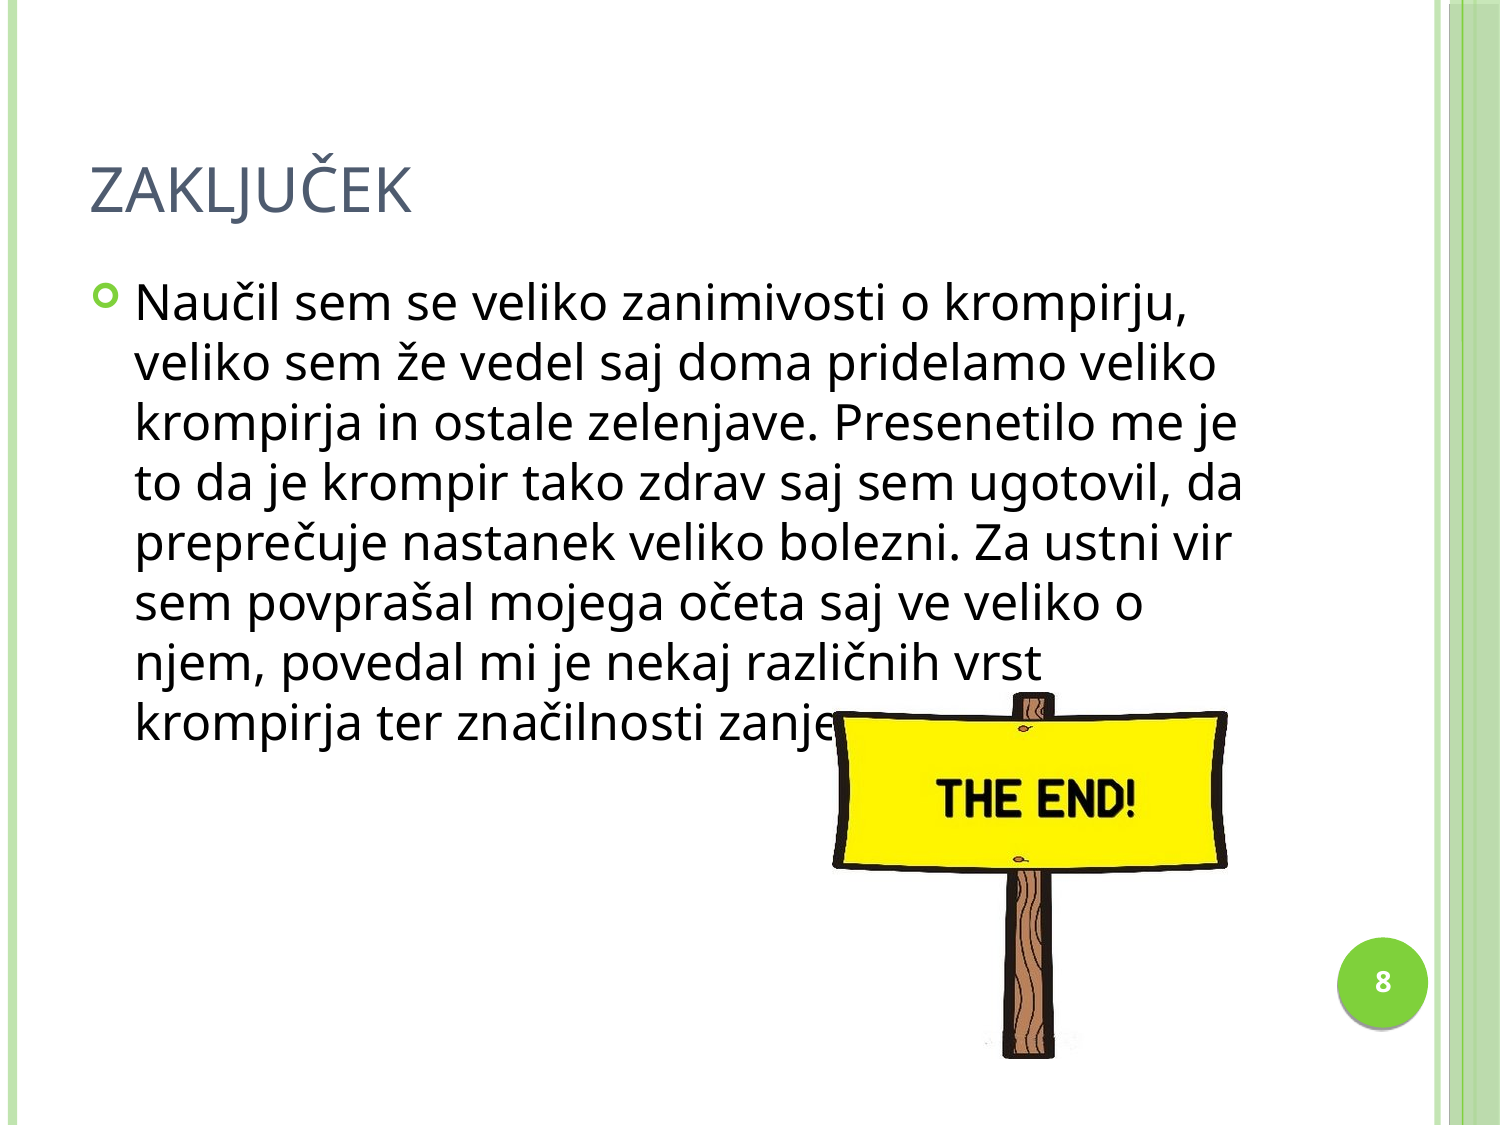

# Zaključek
Naučil sem se veliko zanimivosti o krompirju, veliko sem že vedel saj doma pridelamo veliko krompirja in ostale zelenjave. Presenetilo me je to da je krompir tako zdrav saj sem ugotovil, da preprečuje nastanek veliko bolezni. Za ustni vir sem povprašal mojega očeta saj ve veliko o njem, povedal mi je nekaj različnih vrst krompirja ter značilnosti zanje.